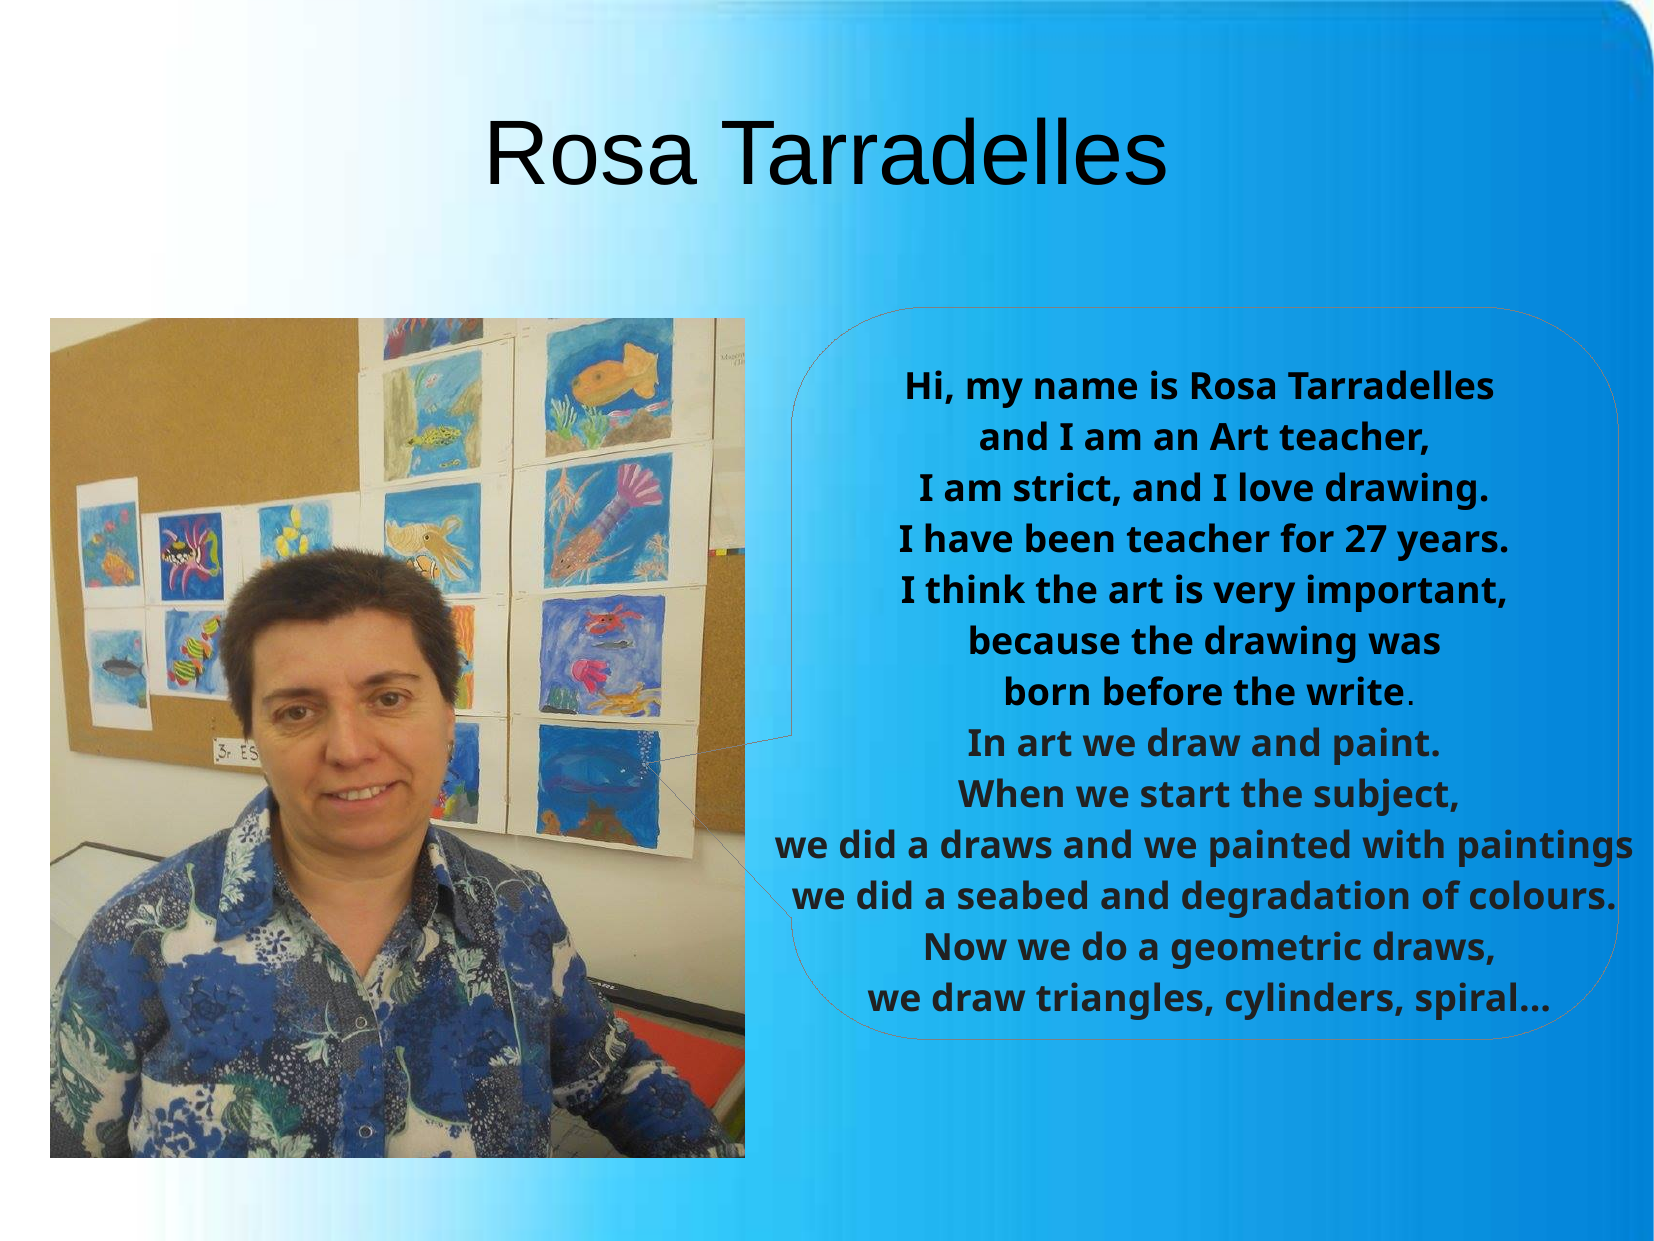

# Rosa Tarradelles
Hi, my name is Rosa Tarradelles
and I am an Art teacher,
 I am strict, and I love drawing.
I have been teacher for 27 years.
 I think the art is very important,
because the drawing was
 born before the write.
In art we draw and paint.
 When we start the subject,
 we did a draws and we painted with paintings
we did a seabed and degradation of colours.
 Now we do a geometric draws,
 we draw triangles, cylinders, spiral...